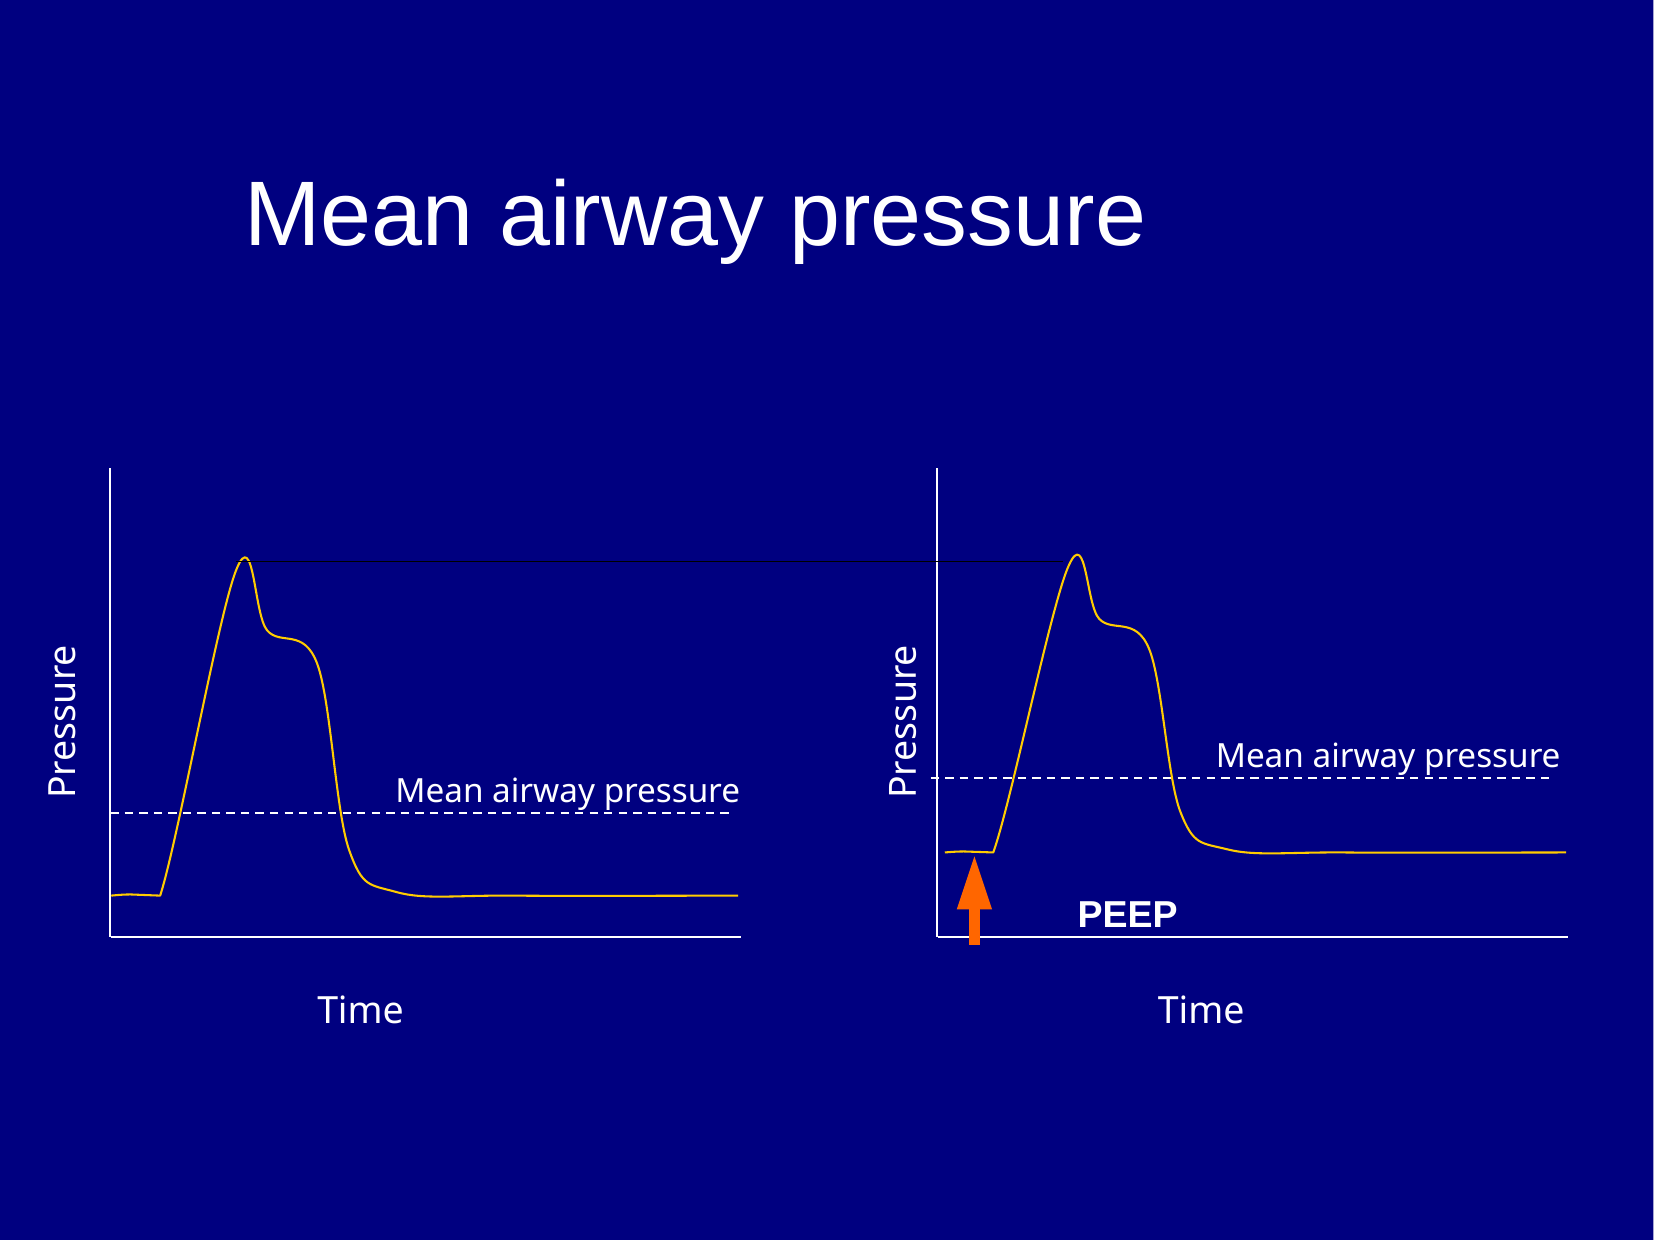

# Mean airway pressure
Pressure
Pressure
Mean airway pressure
Mean airway pressure
PEEP
Time
Time